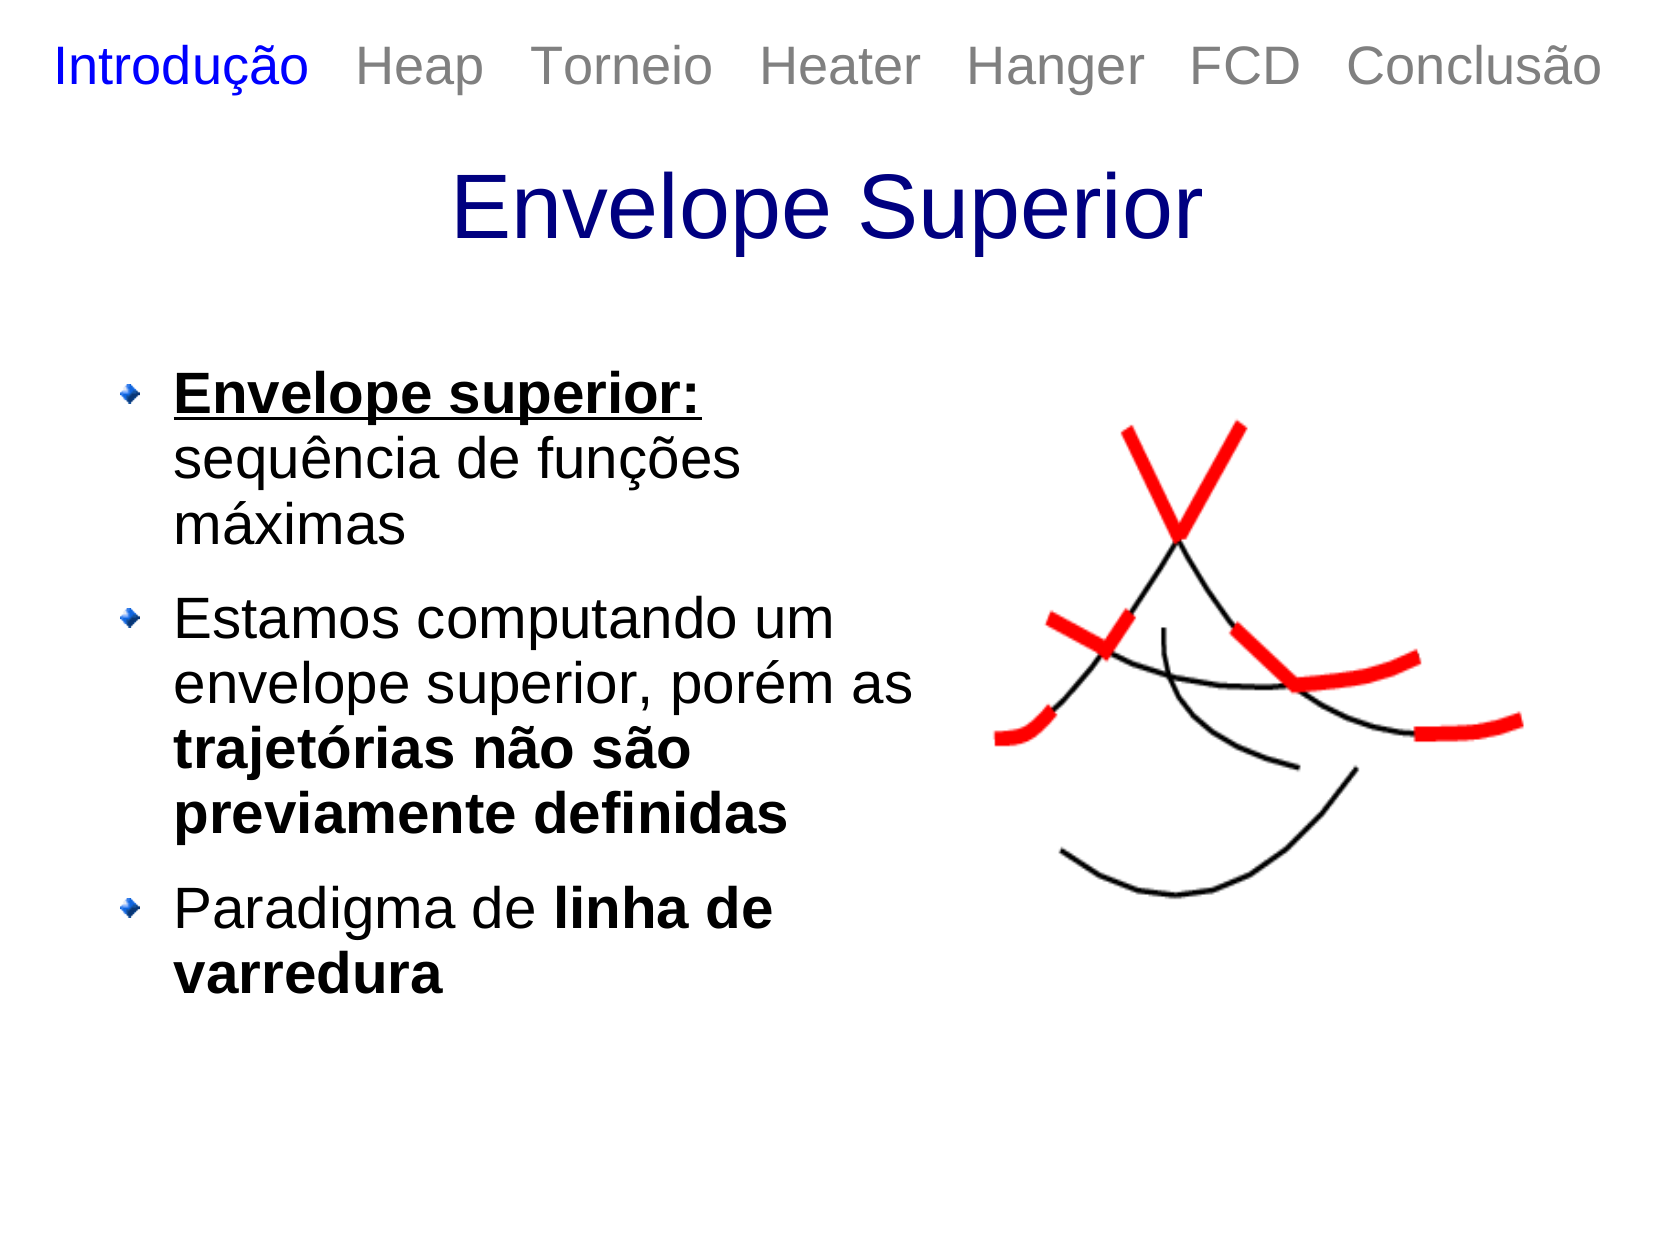

Introdução Heap Torneio Heater Hanger FCD Conclusão
# Envelope Superior
Envelope superior: sequência de funções máximas
Estamos computando um envelope superior, porém as trajetórias não são previamente definidas
Paradigma de linha de varredura